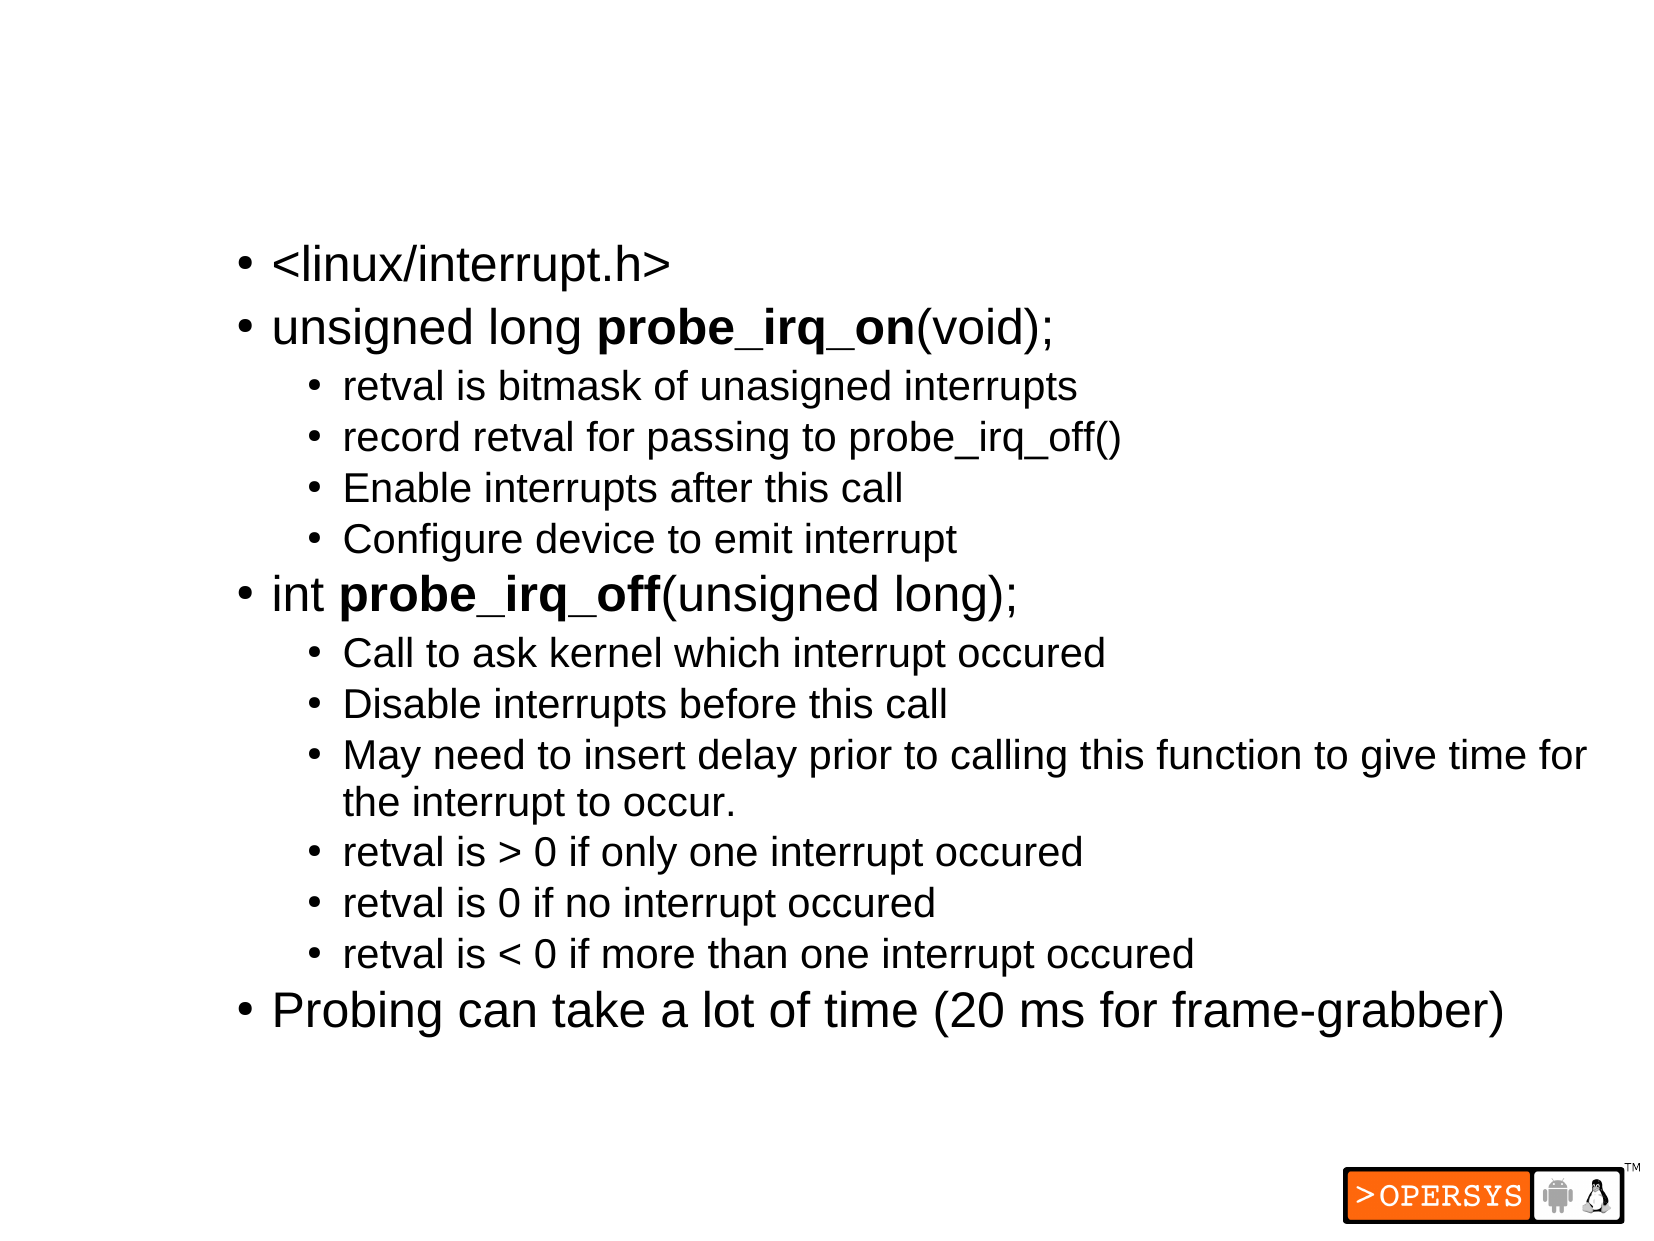

# <linux/interrupt.h>
unsigned long probe_irq_on(void);
retval is bitmask of unasigned interrupts
record retval for passing to probe_irq_off()
Enable interrupts after this call
Configure device to emit interrupt
int probe_irq_off(unsigned long);
Call to ask kernel which interrupt occured
Disable interrupts before this call
May need to insert delay prior to calling this function to give time for the interrupt to occur.
retval is > 0 if only one interrupt occured
retval is 0 if no interrupt occured
retval is < 0 if more than one interrupt occured
Probing can take a lot of time (20 ms for frame-grabber)